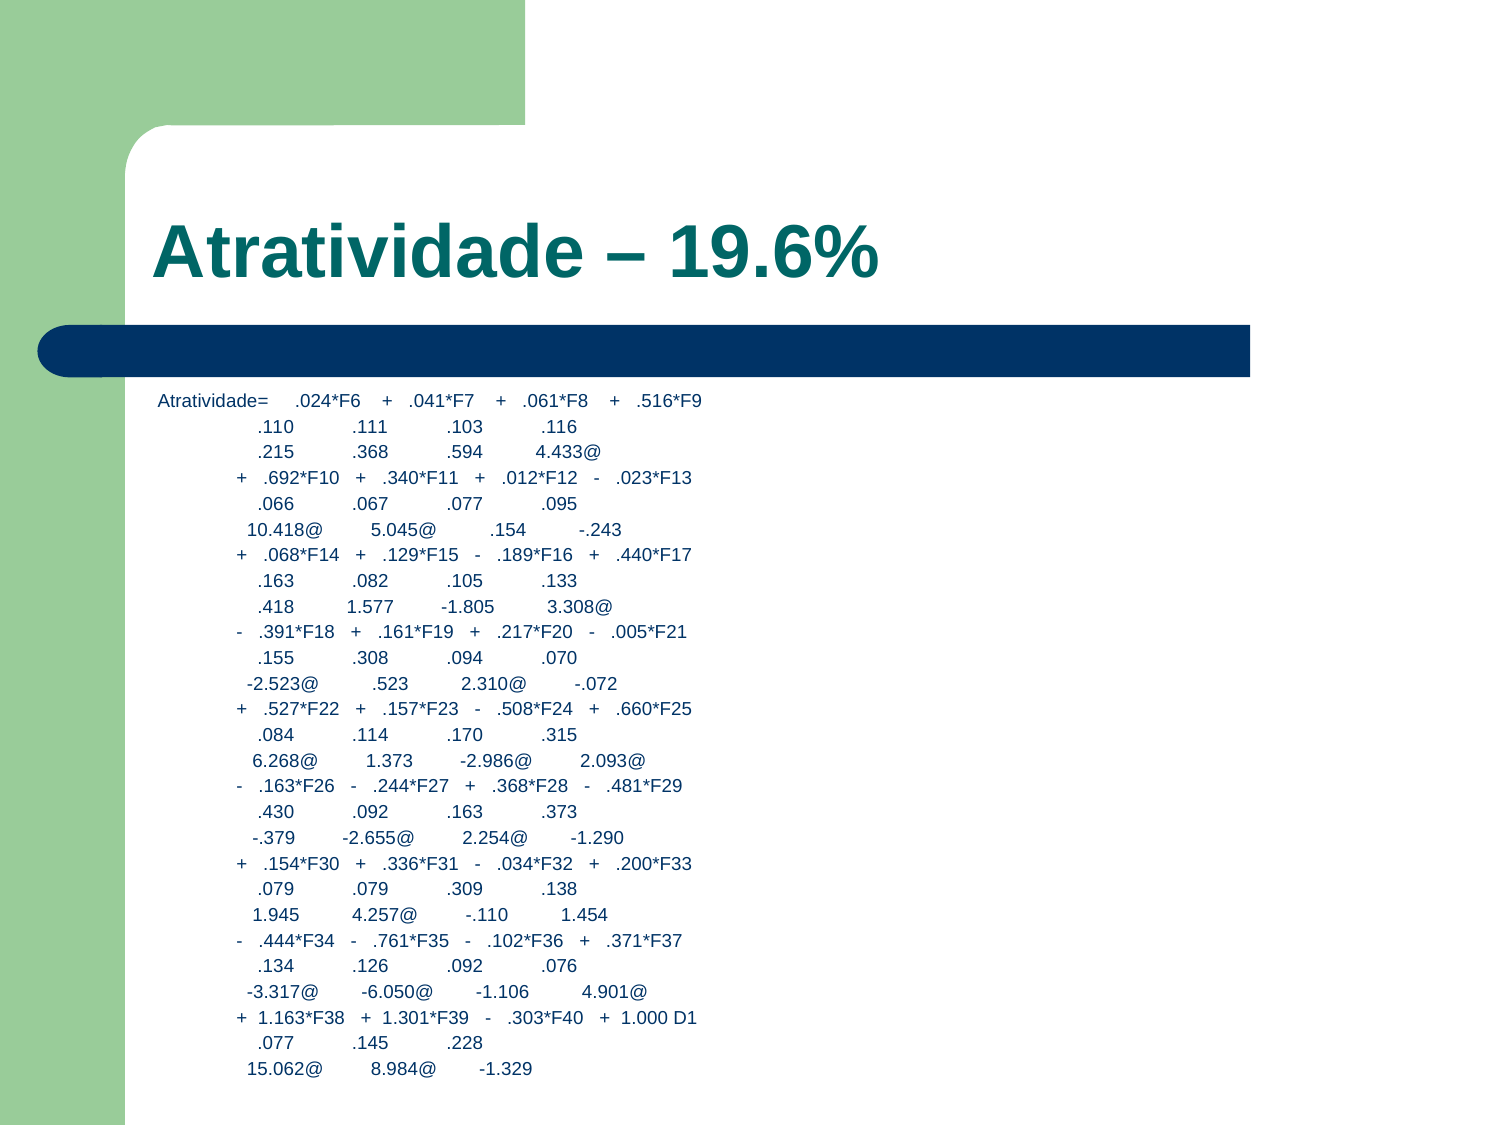

# Atratividade – 19.6%
 Atratividade= .024*F6 + .041*F7 + .061*F8 + .516*F9
 .110 .111 .103 .116
 .215 .368 .594 4.433@
 + .692*F10 + .340*F11 + .012*F12 - .023*F13
 .066 .067 .077 .095
 10.418@ 5.045@ .154 -.243
 + .068*F14 + .129*F15 - .189*F16 + .440*F17
 .163 .082 .105 .133
 .418 1.577 -1.805 3.308@
 - .391*F18 + .161*F19 + .217*F20 - .005*F21
 .155 .308 .094 .070
 -2.523@ .523 2.310@ -.072
 + .527*F22 + .157*F23 - .508*F24 + .660*F25
 .084 .114 .170 .315
 6.268@ 1.373 -2.986@ 2.093@
 - .163*F26 - .244*F27 + .368*F28 - .481*F29
 .430 .092 .163 .373
 -.379 -2.655@ 2.254@ -1.290
 + .154*F30 + .336*F31 - .034*F32 + .200*F33
 .079 .079 .309 .138
 1.945 4.257@ -.110 1.454
 - .444*F34 - .761*F35 - .102*F36 + .371*F37
 .134 .126 .092 .076
 -3.317@ -6.050@ -1.106 4.901@
 + 1.163*F38 + 1.301*F39 - .303*F40 + 1.000 D1
 .077 .145 .228
 15.062@ 8.984@ -1.329